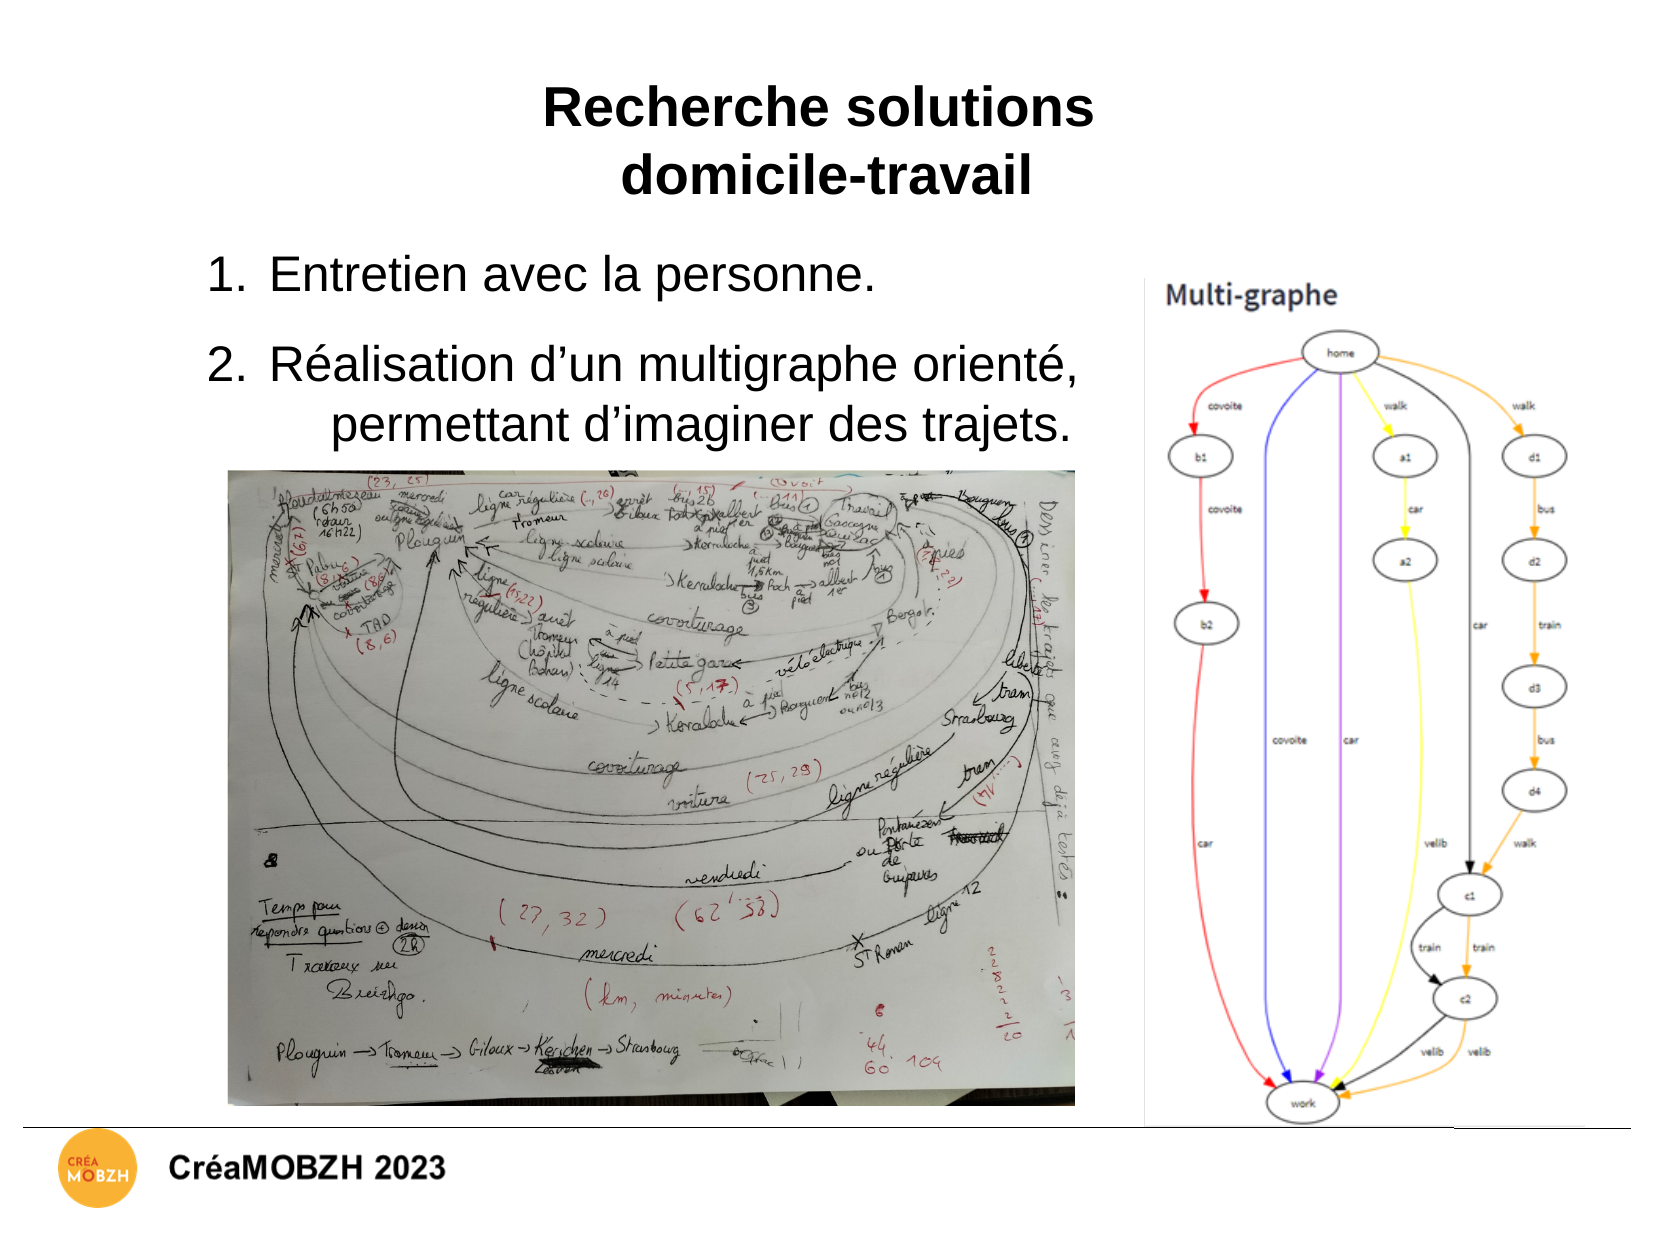

# Recherche solutions domicile-travail
Entretien avec la personne.
Réalisation d’un multigraphe orienté,
permettant d’imaginer des trajets.